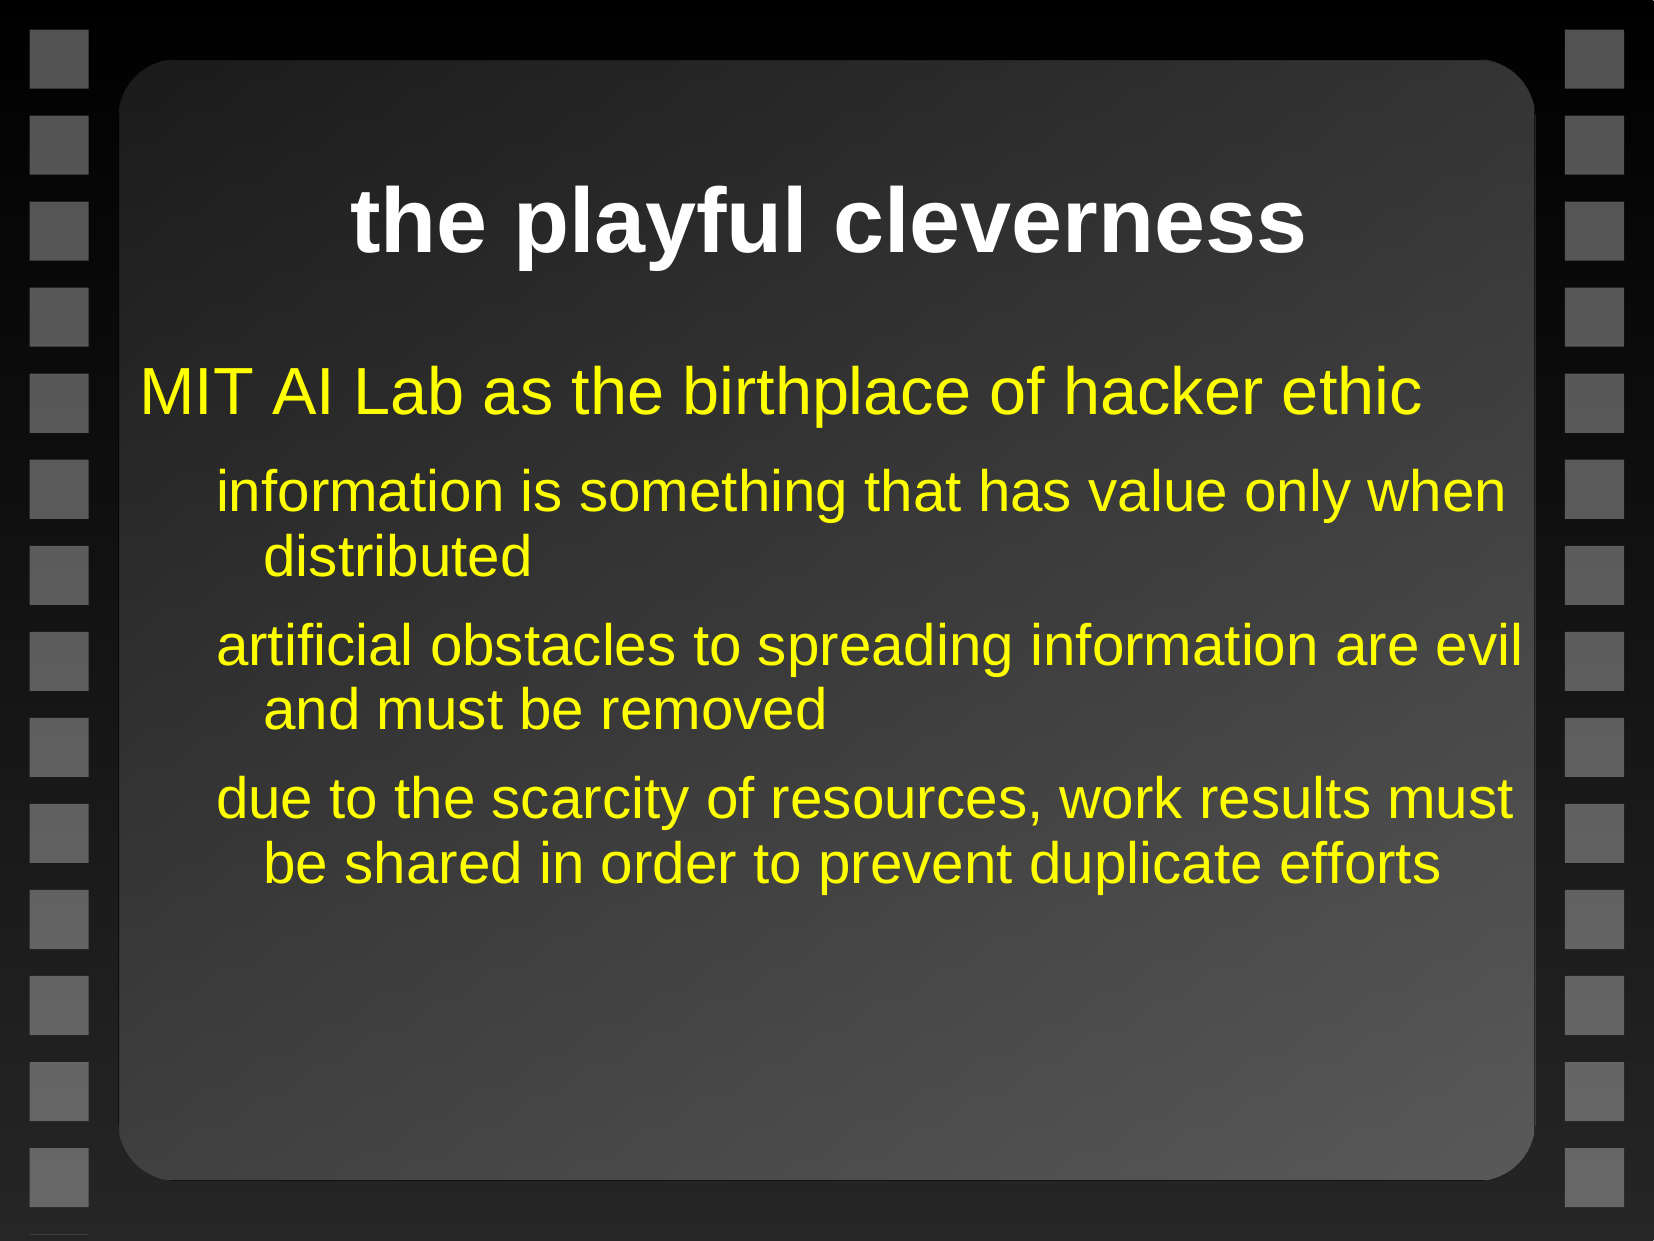

# the playful cleverness
MIT AI Lab as the birthplace of hacker ethic
information is something that has value only when distributed
artificial obstacles to spreading information are evil and must be removed
due to the scarcity of resources, work results must be shared in order to prevent duplicate efforts